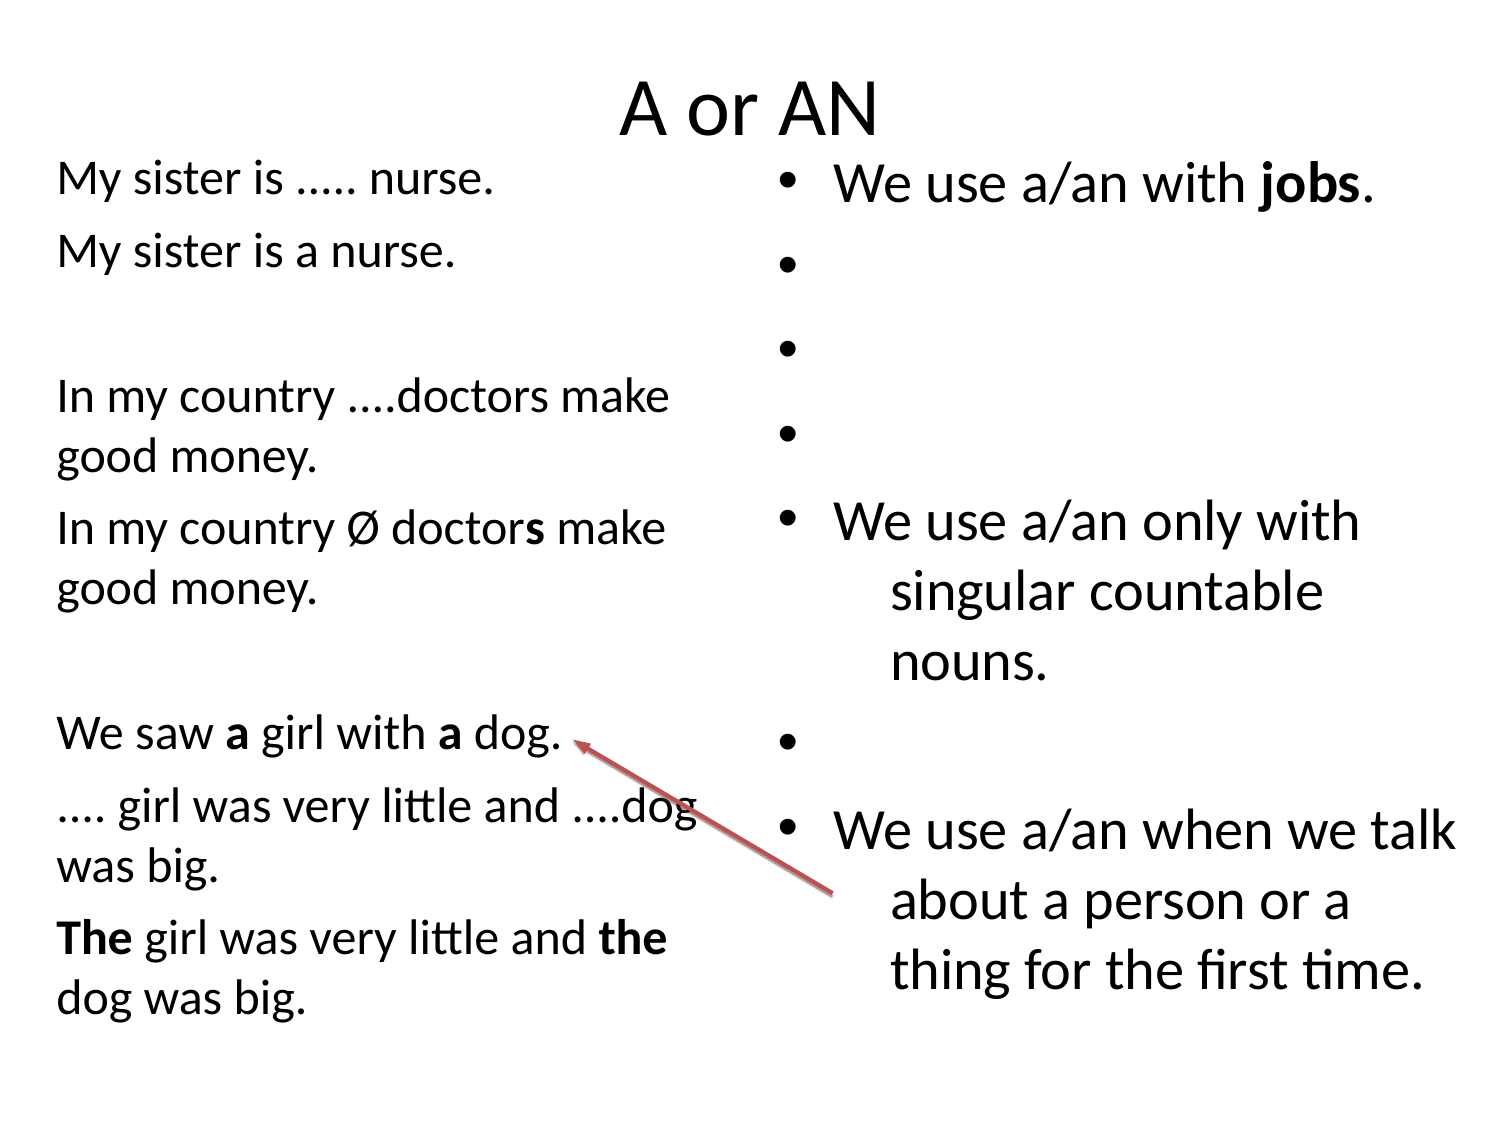

# A or AN
My sister is ..... nurse.
My sister is a nurse.
In my country ....doctors make good money.
In my country Ø doctors make good money.
We saw a girl with a dog.
.... girl was very little and ....dog was big.
The girl was very little and the dog was big.
We use a/an with jobs.
We use a/an only with singular countable nouns.
We use a/an when we talk about a person or a thing for the first time.